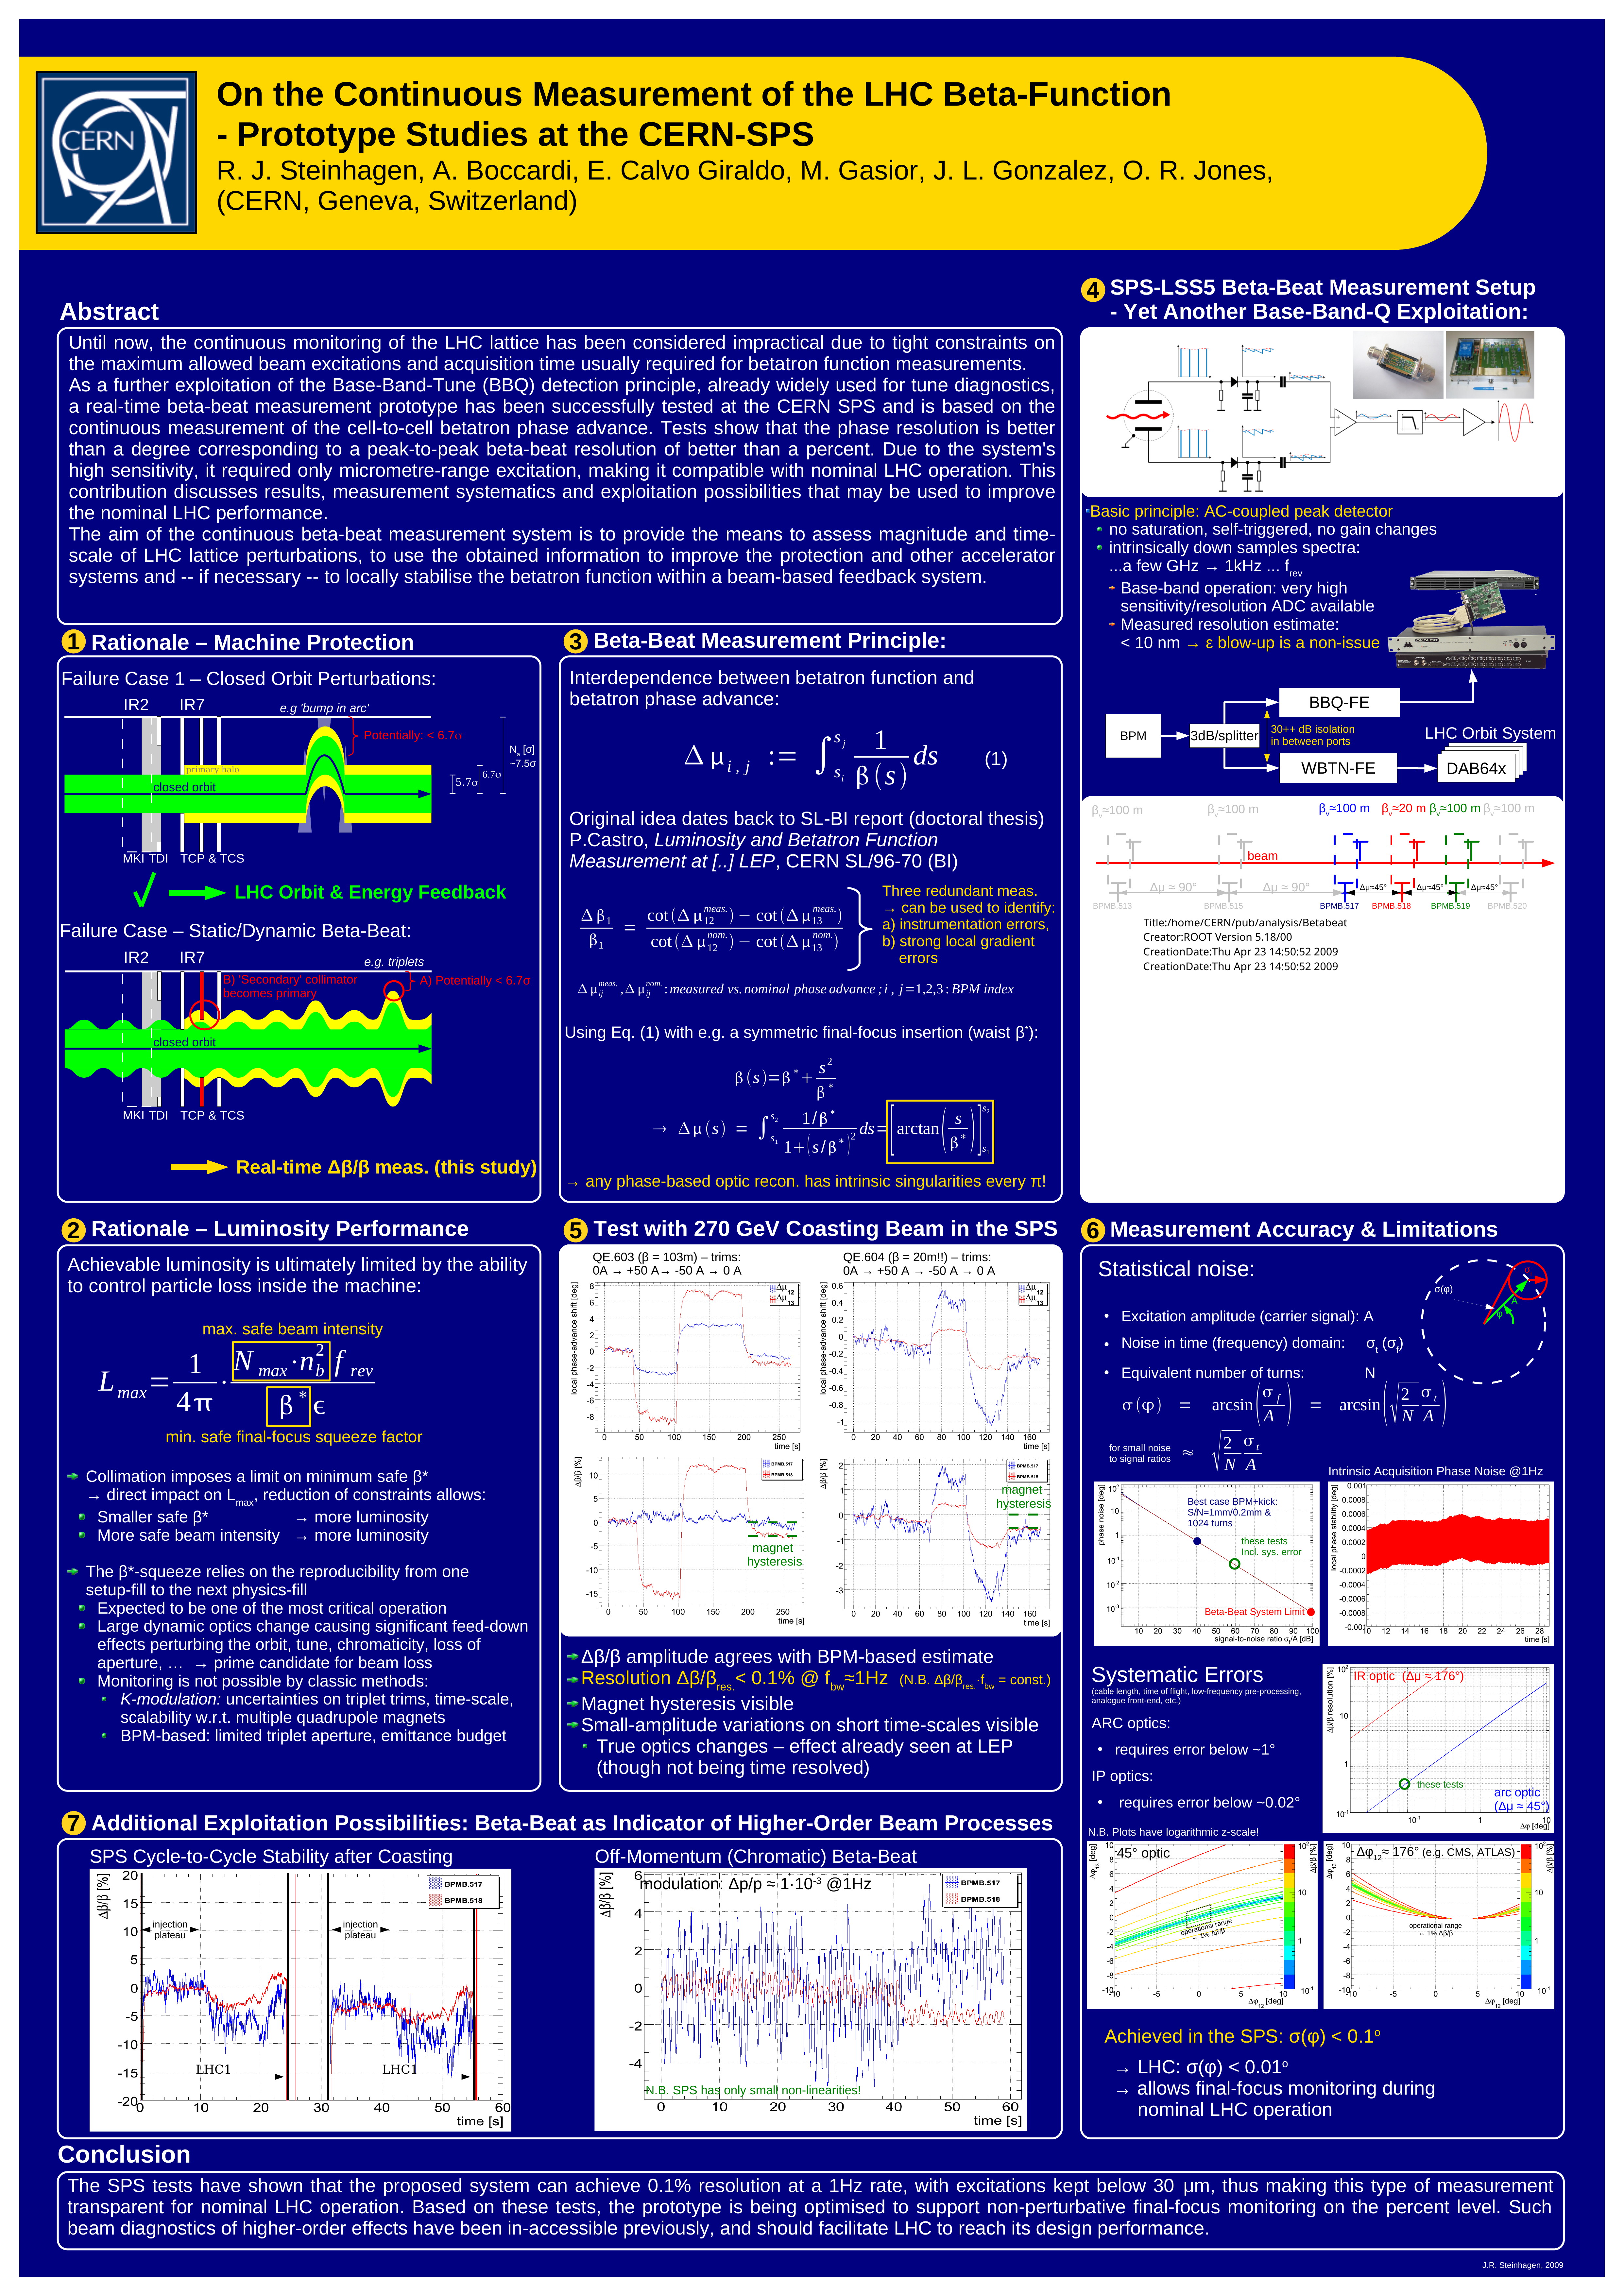

On the Continuous Measurement of the LHC Beta-Function
- Prototype Studies at the CERN-SPS
R. J. Steinhagen, A. Boccardi, E. Calvo Giraldo, M. Gasior, J. L. Gonzalez, O. R. Jones,
(CERN, Geneva, Switzerland)
SPS-LSS5 Beta-Beat Measurement Setup
- Yet Another Base-Band-Q Exploitation:
4
Abstract
Until now, the continuous monitoring of the LHC lattice has been considered impractical due to tight constraints on the maximum allowed beam excitations and acquisition time usually required for betatron function measurements.
As a further exploitation of the Base-Band-Tune (BBQ) detection principle, already widely used for tune diagnostics, a real-time beta-beat measurement prototype has been successfully tested at the CERN SPS and is based on the continuous measurement of the cell-to-cell betatron phase advance. Tests show that the phase resolution is better than a degree corresponding to a peak-to-peak beta-beat resolution of better than a percent. Due to the system's high sensitivity, it required only micrometre-range excitation, making it compatible with nominal LHC operation. This contribution discusses results, measurement systematics and exploitation possibilities that may be used to improve the nominal LHC performance.
The aim of the continuous beta-beat measurement system is to provide the means to assess magnitude and time-scale of LHC lattice perturbations, to use the obtained information to improve the protection and other accelerator systems and -- if necessary -- to locally stabilise the betatron function within a beam-based feedback system.
Basic principle: AC-coupled peak detector
no saturation, self-triggered, no gain changes
intrinsically down samples spectra: 			...a few GHz → 1kHz ... frev
Base-band operation: very high sensitivity/resolution ADC available
Measured resolution estimate: 			 < 10 nm → ε blow-up is a non-issue
Beta-Beat Measurement Principle:
1
3
Rationale – Machine Protection
Interdependence between betatron function and betatron phase advance:
Failure Case 1 – Closed Orbit Perturbations:
BBQ-FE
IR2
IR7
e.g 'bump in arc'
BPM
Na [σ]
~7.5σ
6.7s
5.7s
30++ dB isolation
in between ports
3dB/splitter
LHC Orbit System
Potentially: < 6.7s
DAB64x
DAB64x
(1)
DAB64x
WBTN-FE
DAB64x
primary halo
closed orbit
βv≈100 m
βv≈20 m
βv≈100 m
βv≈100 m
βv≈100 m
βv≈100 m
Original idea dates back to SL-BI report (doctoral thesis)
P.Castro, Luminosity and Betatron Function Measurement at [..] LEP, CERN SL/96-70 (BI)
# Measurement (markers), sinusoidal fit (solid line):
MKI
TDI
TCP & TCS
beam
LHC Orbit & Energy Feedback
Three redundant meas.
→ can be used to identify:
a) instrumentation errors,
b) strong local gradient
 errors
Δμ ≈ 90°
Δμ ≈ 90°
Δμ≈45°
Δμ≈45°
Δμ≈45°
BPMB.513
BPMB.515
BPMB.517
BPMB.518
BPMB.519
BPMB.520
Failure Case – Static/Dynamic Beta-Beat:
IR2
IR7
e.g. triplets
B) 'Secondary' collimator
becomes primary
A) Potentially < 6.7σ
Using Eq. (1) with e.g. a symmetric final-focus insertion (waist β*):
closed orbit
MKI
TDI
TCP & TCS
Real-time Δβ/β meas. (this study)
→ any phase-based optic recon. has intrinsic singularities every π!
Rationale – Luminosity Performance
Test with 270 GeV Coasting Beam in the SPS
Measurement Accuracy & Limitations
2
5
6
QE.603 (β = 103m) – trims:
0A → +50 A→ -50 A → 0 A
QE.604 (β = 20m!!) – trims:
0A → +50 A → -50 A → 0 A
Achievable luminosity is ultimately limited by the ability to control particle loss inside the machine:
Statistical noise:
Excitation amplitude (carrier signal): A
Noise in time (frequency) domain: σt (σf)
Equivalent number of turns:	 N
σf
σ(φ)
A
φ
max. safe beam intensity
min. safe final-focus squeeze factor
for small noise
to signal ratios
Intrinsic Acquisition Phase Noise @1Hz
Collimation imposes a limit on minimum safe β*					→ direct impact on Lmax, reduction of constraints allows:
Smaller safe β*				→ more luminosity
More safe beam intensity	→ more luminosity
The β*-squeeze relies on the reproducibility from one 		setup-fill to the next physics-fill
Expected to be one of the most critical operation
Large dynamic optics change causing significant feed-down effects perturbing the orbit, tune, chromaticity, loss of aperture, … → prime candidate for beam loss
Monitoring is not possible by classic methods:
K-modulation: uncertainties on triplet trims, time-scale, scalability w.r.t. multiple quadrupole magnets
BPM-based: limited triplet aperture, emittance budget
magnet
hysteresis
Best case BPM+kick:
S/N=1mm/0.2mm &
1024 turns
these tests
Incl. sys. error
magnet
hysteresis
Beta-Beat System Limit
Δβ/β amplitude agrees with BPM-based estimate
Resolution Δβ/βres.< 0.1% @ fbw≈1Hz (N.B. Δβ/βres.·fbw = const.)
Magnet hysteresis visible
Small-amplitude variations on short time-scales visible
True optics changes – effect already seen at LEP (though not being time resolved)
Systematic Errors 										 (cable length, time of flight, low-frequency pre-processing, 									analogue front-end, etc.)
ARC optics:
requires error below ~1°
IP optics:
 requires error below ~0.02°
IR optic (Δμ ≈ 176°)
these tests
arc optic
(Δμ ≈ 45°)
Additional Exploitation Possibilities: Beta-Beat as Indicator of Higher-Order Beam Processes
7
N.B. Plots have logarithmic z-scale!
Δφ12≈ 176° (e.g. CMS, ATLAS)
45° optic
SPS Cycle-to-Cycle Stability after Coasting
Off-Momentum (Chromatic) Beta-Beat
modulation: Δp/p ≈ 1·10-3 @1Hz
operational range
↔ 1% Δβ/β
operational range
↔ 1% Δβ/β
injection
plateau
injection
plateau
 Achieved in the SPS: σ(φ) < 0.1o
 	→ LHC: σ(φ) < 0.01o 											→ allows final-focus monitoring during 			 			nominal LHC operation
LHC1
LHC1
N.B. SPS has only small non-linearities!
Conclusion
The SPS tests have shown that the proposed system can achieve 0.1% resolution at a 1Hz rate, with excitations kept below 30 μm, thus making this type of measurement transparent for nominal LHC operation. Based on these tests, the prototype is being optimised to support non-perturbative final-focus monitoring on the percent level. Such beam diagnostics of higher-order effects have been in-accessible previously, and should facilitate LHC to reach its design performance.
J.R. Steinhagen, 2009